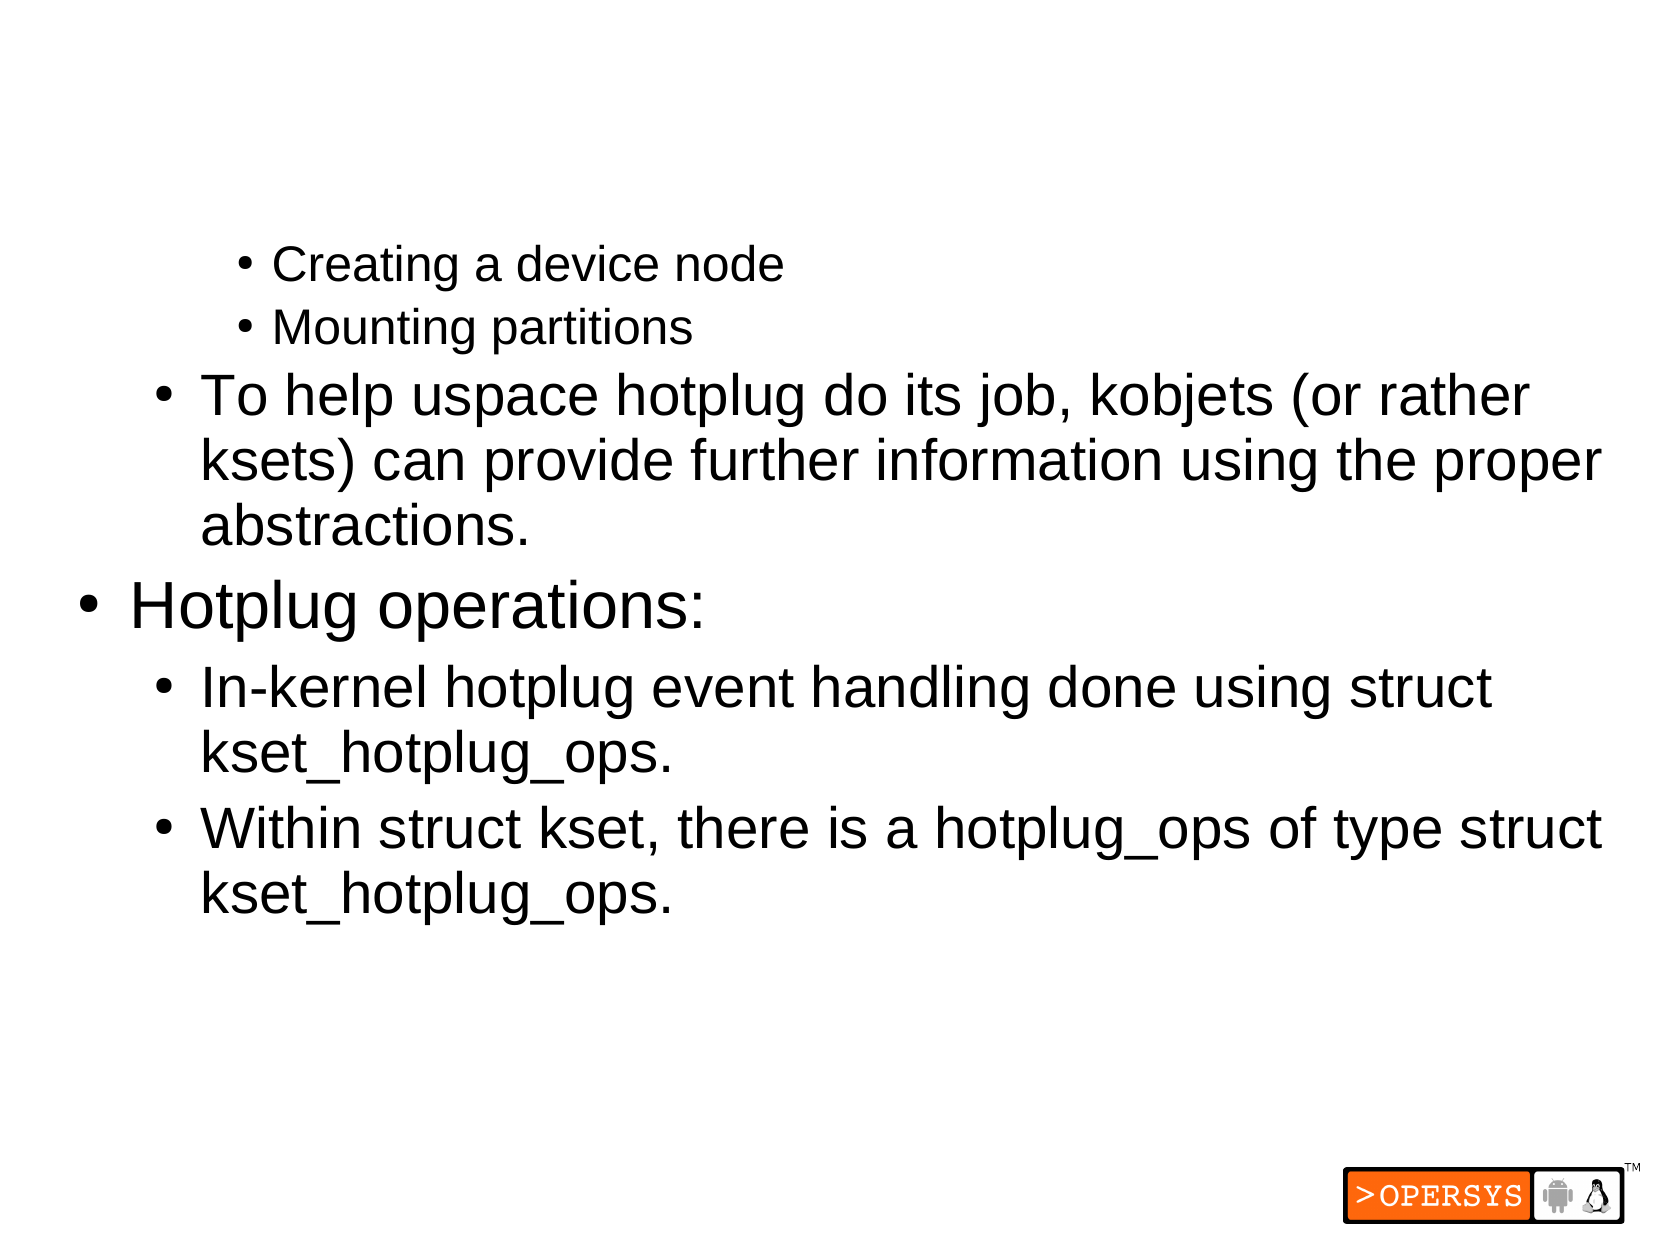

# Creating a device node
Mounting partitions
To help uspace hotplug do its job, kobjets (or rather ksets) can provide further information using the proper abstractions.
Hotplug operations:
In-kernel hotplug event handling done using struct kset_hotplug_ops.
Within struct kset, there is a hotplug_ops of type struct kset_hotplug_ops.